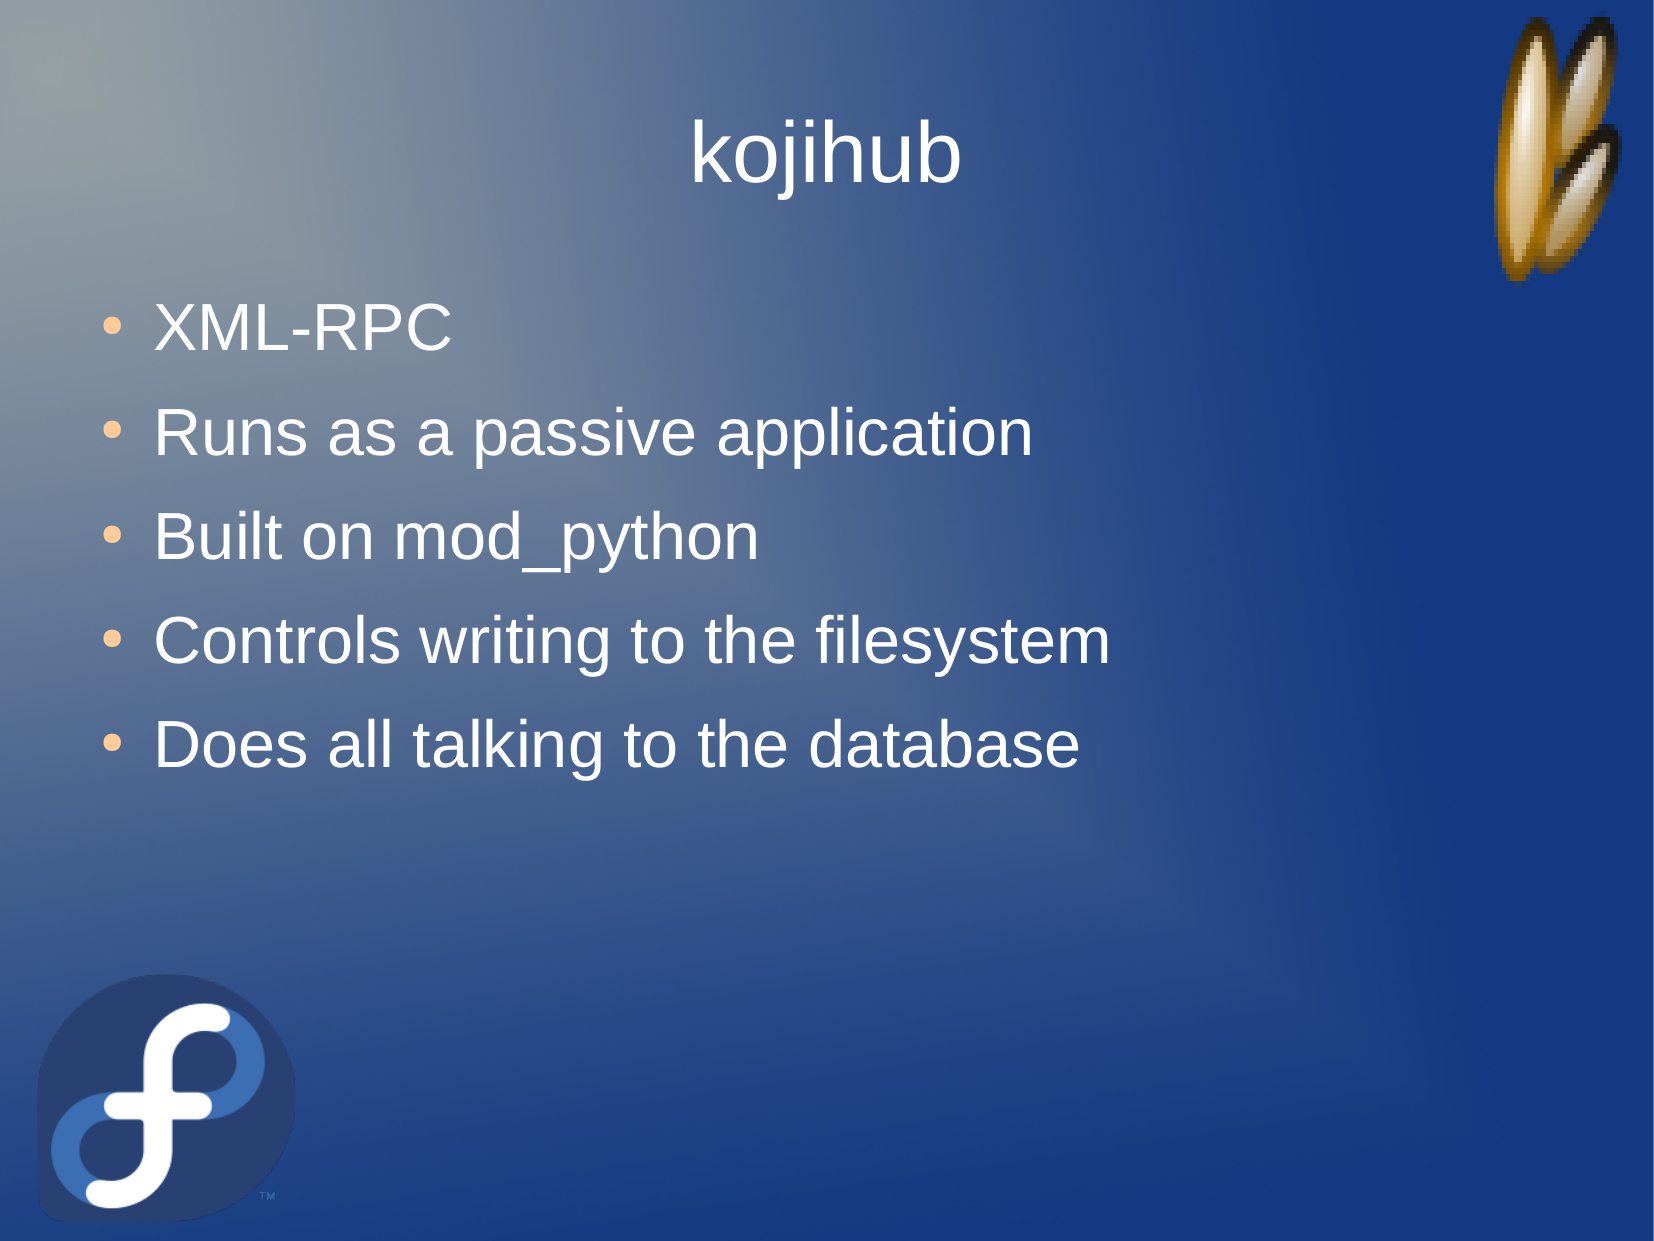

# kojihub
XML-RPC
Runs as a passive application
Built on mod_python
Controls writing to the filesystem
Does all talking to the database